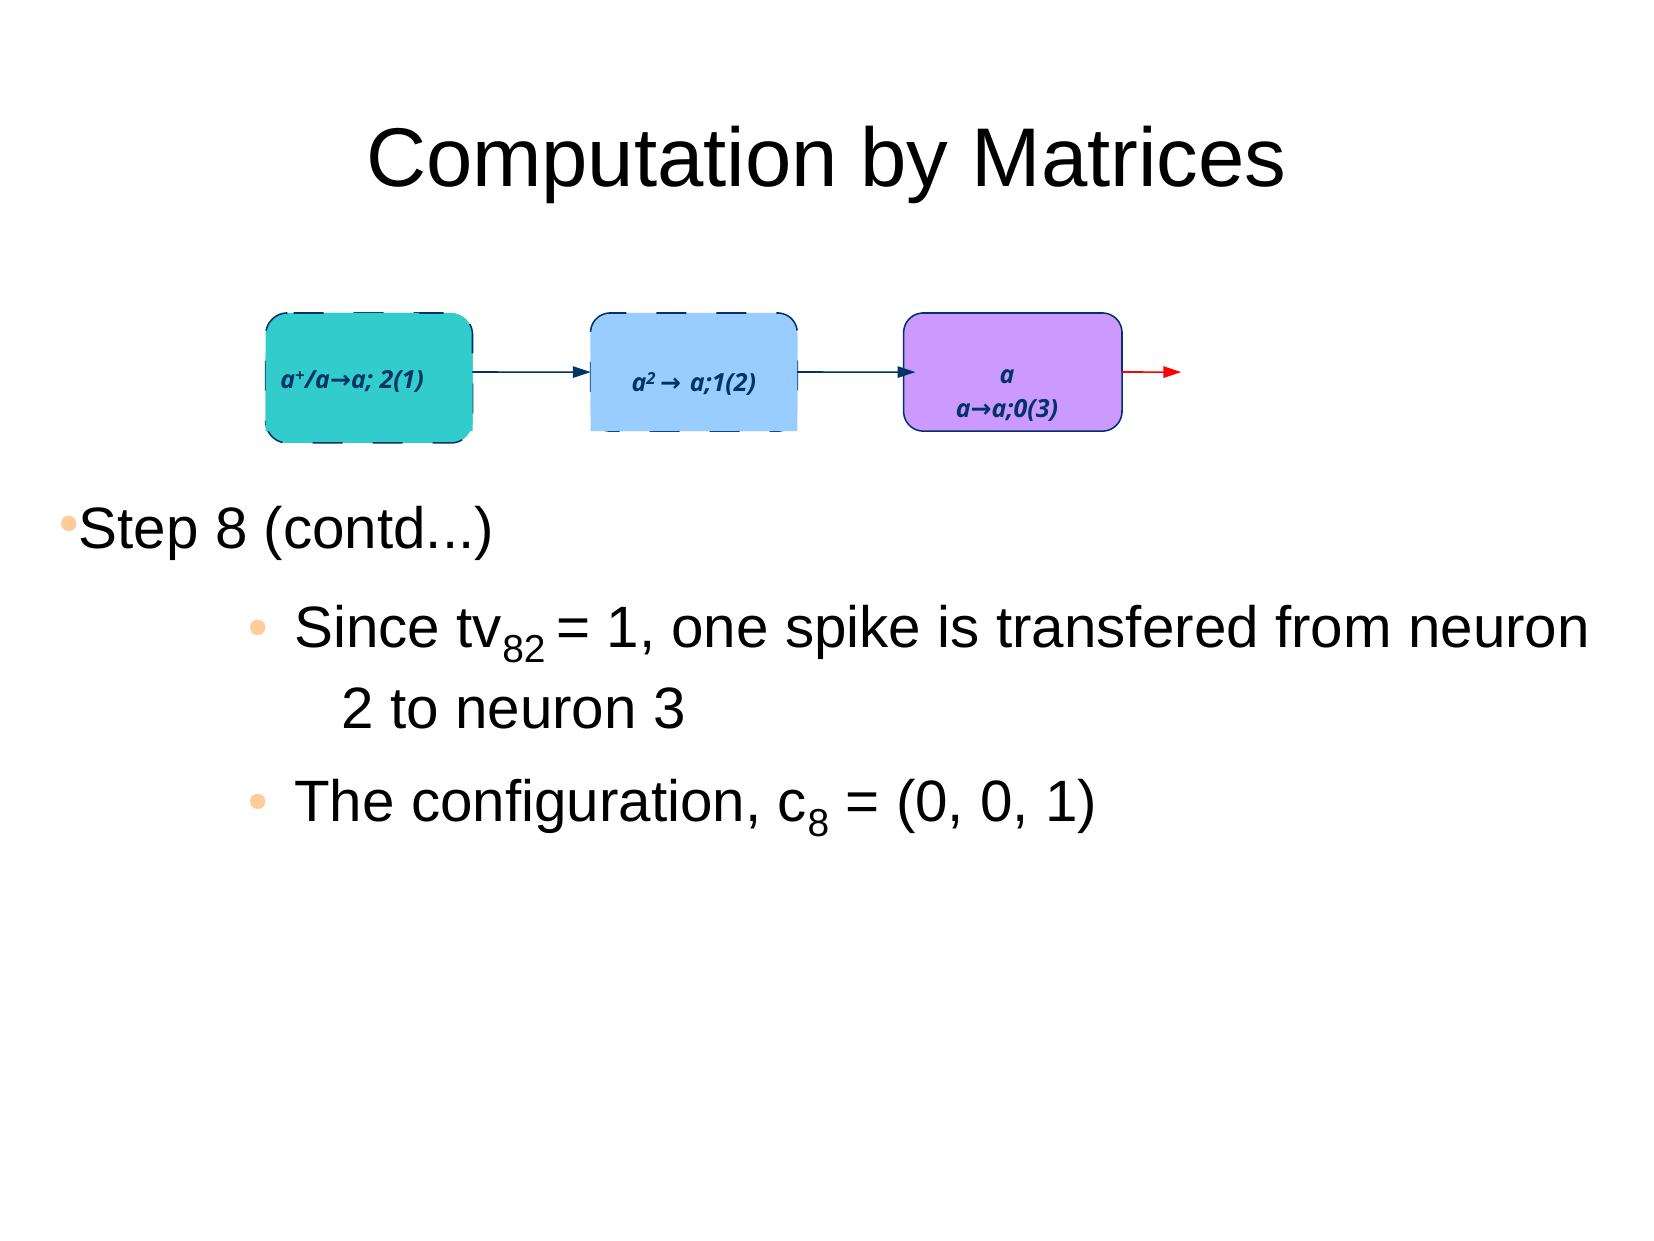

# Computation by Matrices
Step 8 (contd...)
Since tv82 = 1, one spike is transfered from neuron 2 to neuron 3
The configuration, c8 = (0, 0, 1)
a+/a→a; 2(1)
a2 → a;1(2)
a
a→a;0(3)